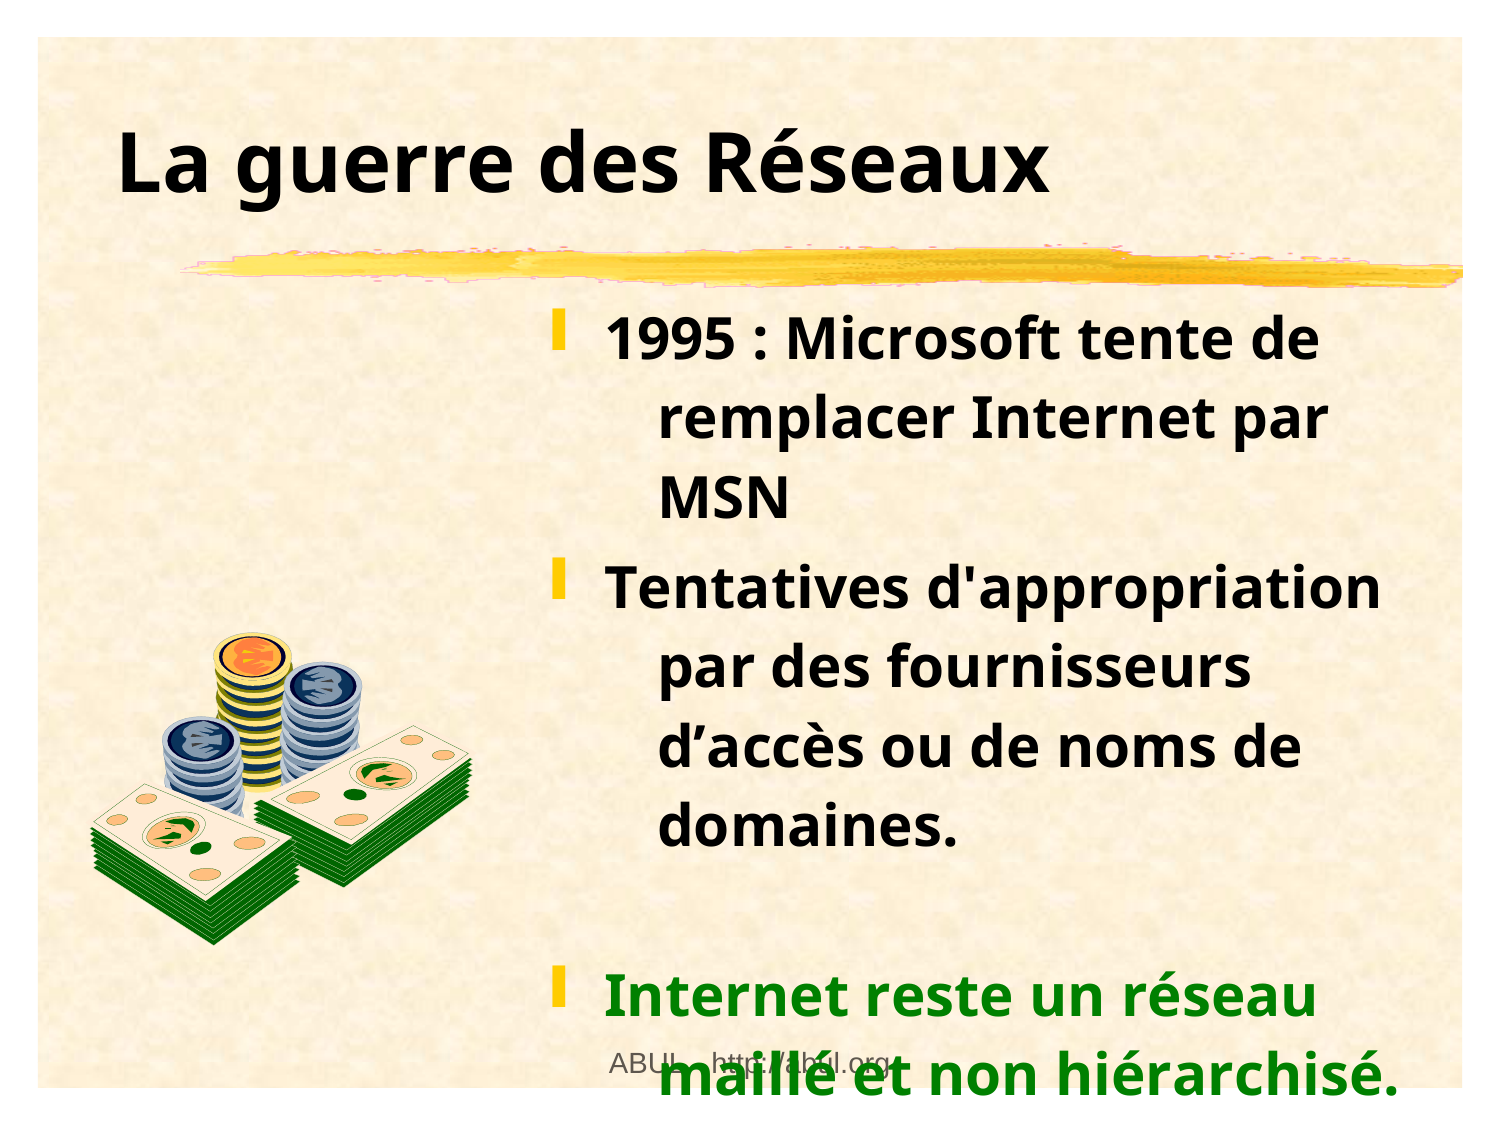

# La guerre des Réseaux
1995 : Microsoft tente de remplacer Internet par MSN
Tentatives d'appropriation par des fournisseurs d’accès ou de noms de domaines.
Internet reste un réseau maillé et non hiérarchisé.
Il n'est soumis à aucune autorité.